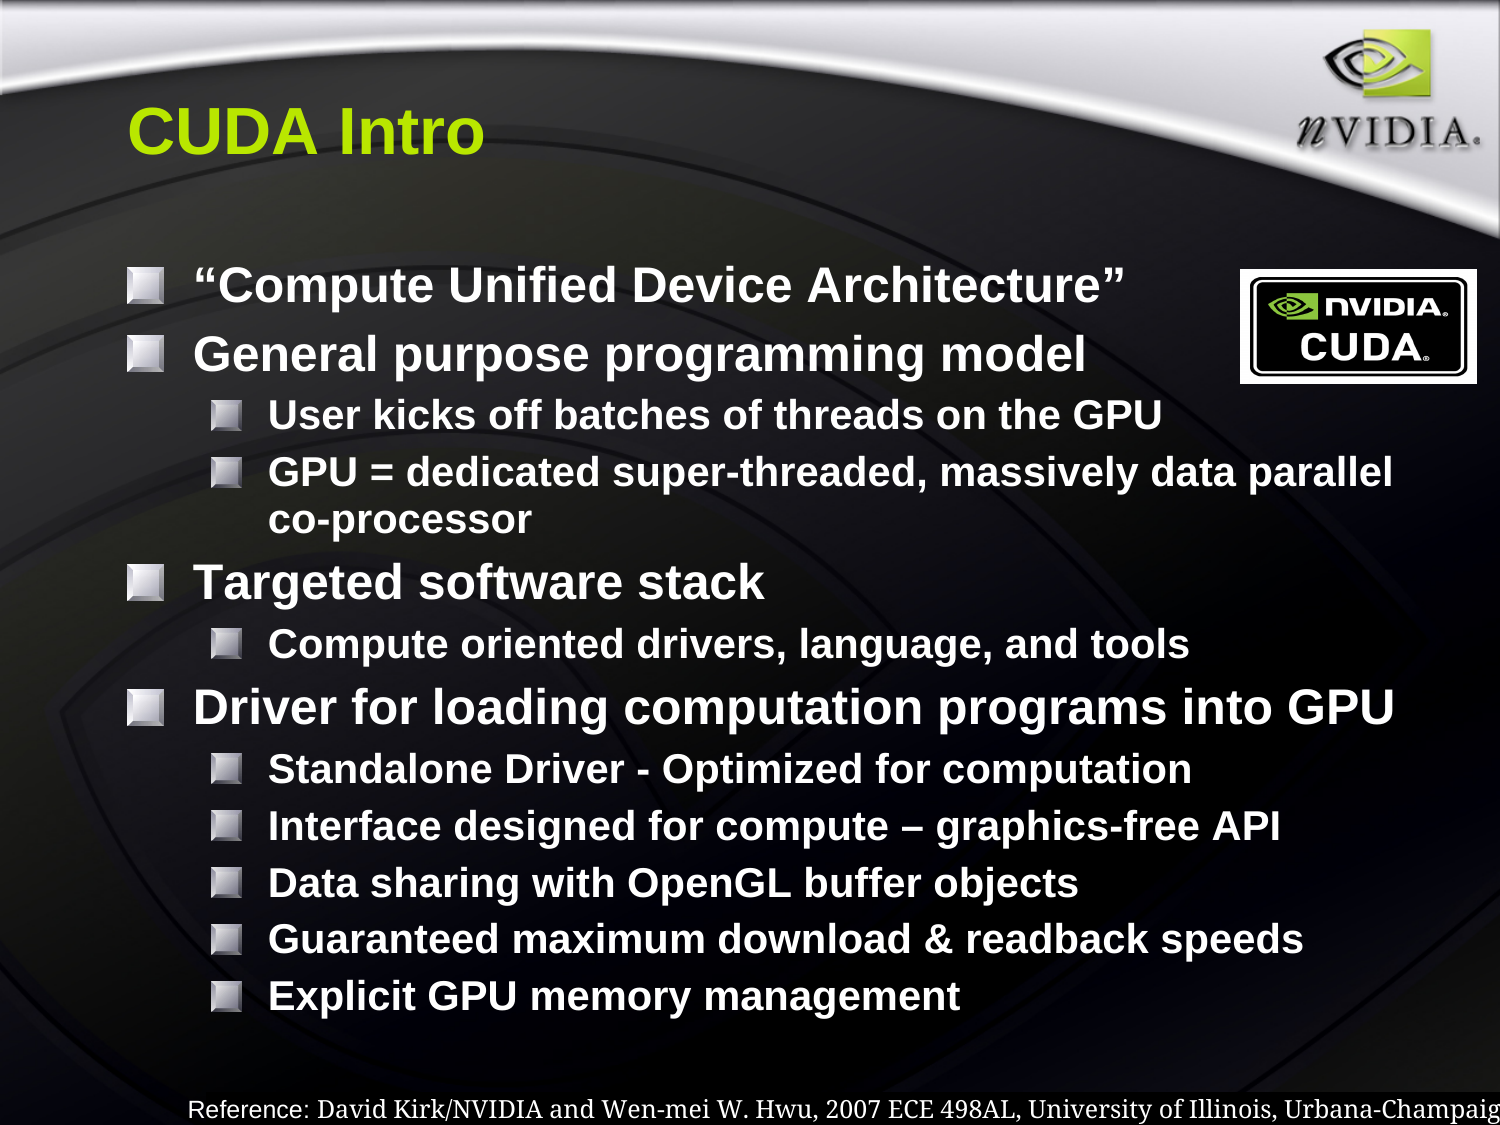

# CUDA Intro
“Compute Unified Device Architecture”
General purpose programming model
User kicks off batches of threads on the GPU
GPU = dedicated super-threaded, massively data parallel co-processor
Targeted software stack
Compute oriented drivers, language, and tools
Driver for loading computation programs into GPU
Standalone Driver - Optimized for computation
Interface designed for compute – graphics-free API
Data sharing with OpenGL buffer objects
Guaranteed maximum download & readback speeds
Explicit GPU memory management
Reference: David Kirk/NVIDIA and Wen-mei W. Hwu, 2007 ECE 498AL, University of Illinois, Urbana-Champaign